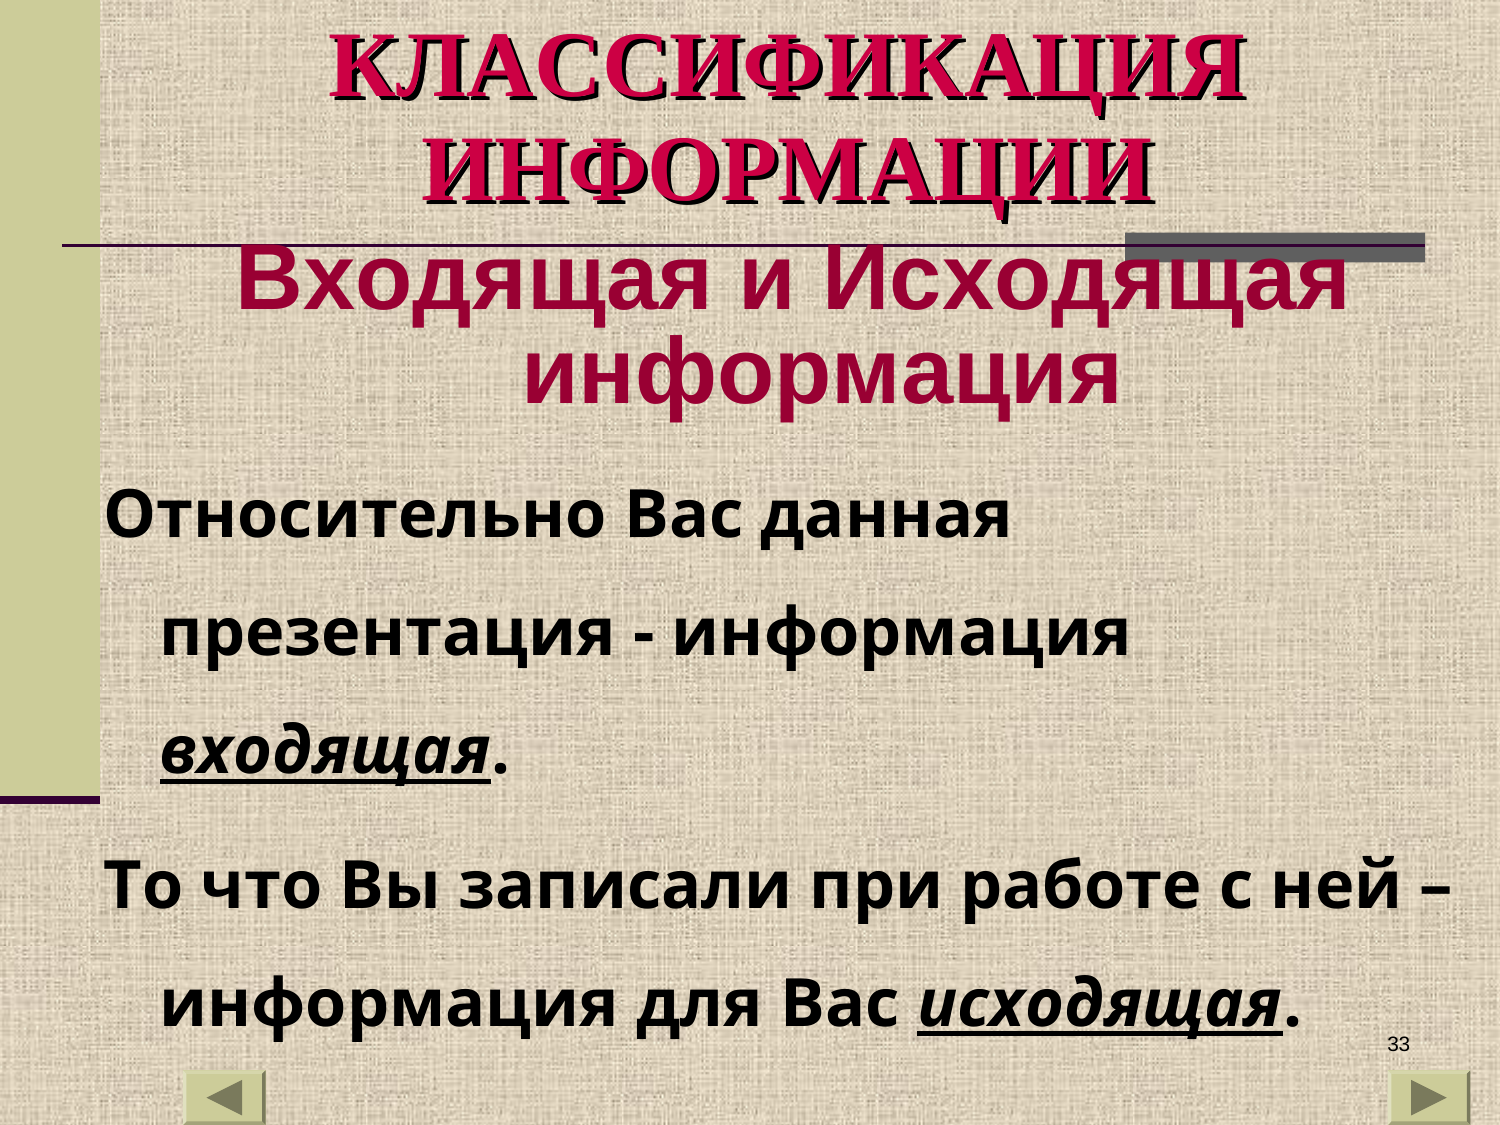

# КЛАССИФИКАЦИЯ ИНФОРМАЦИИ
Входящая и Исходящая информация
Относительно Вас данная презентация - информация входящая.
То что Вы записали при работе с ней – информация для Вас исходящая.
33